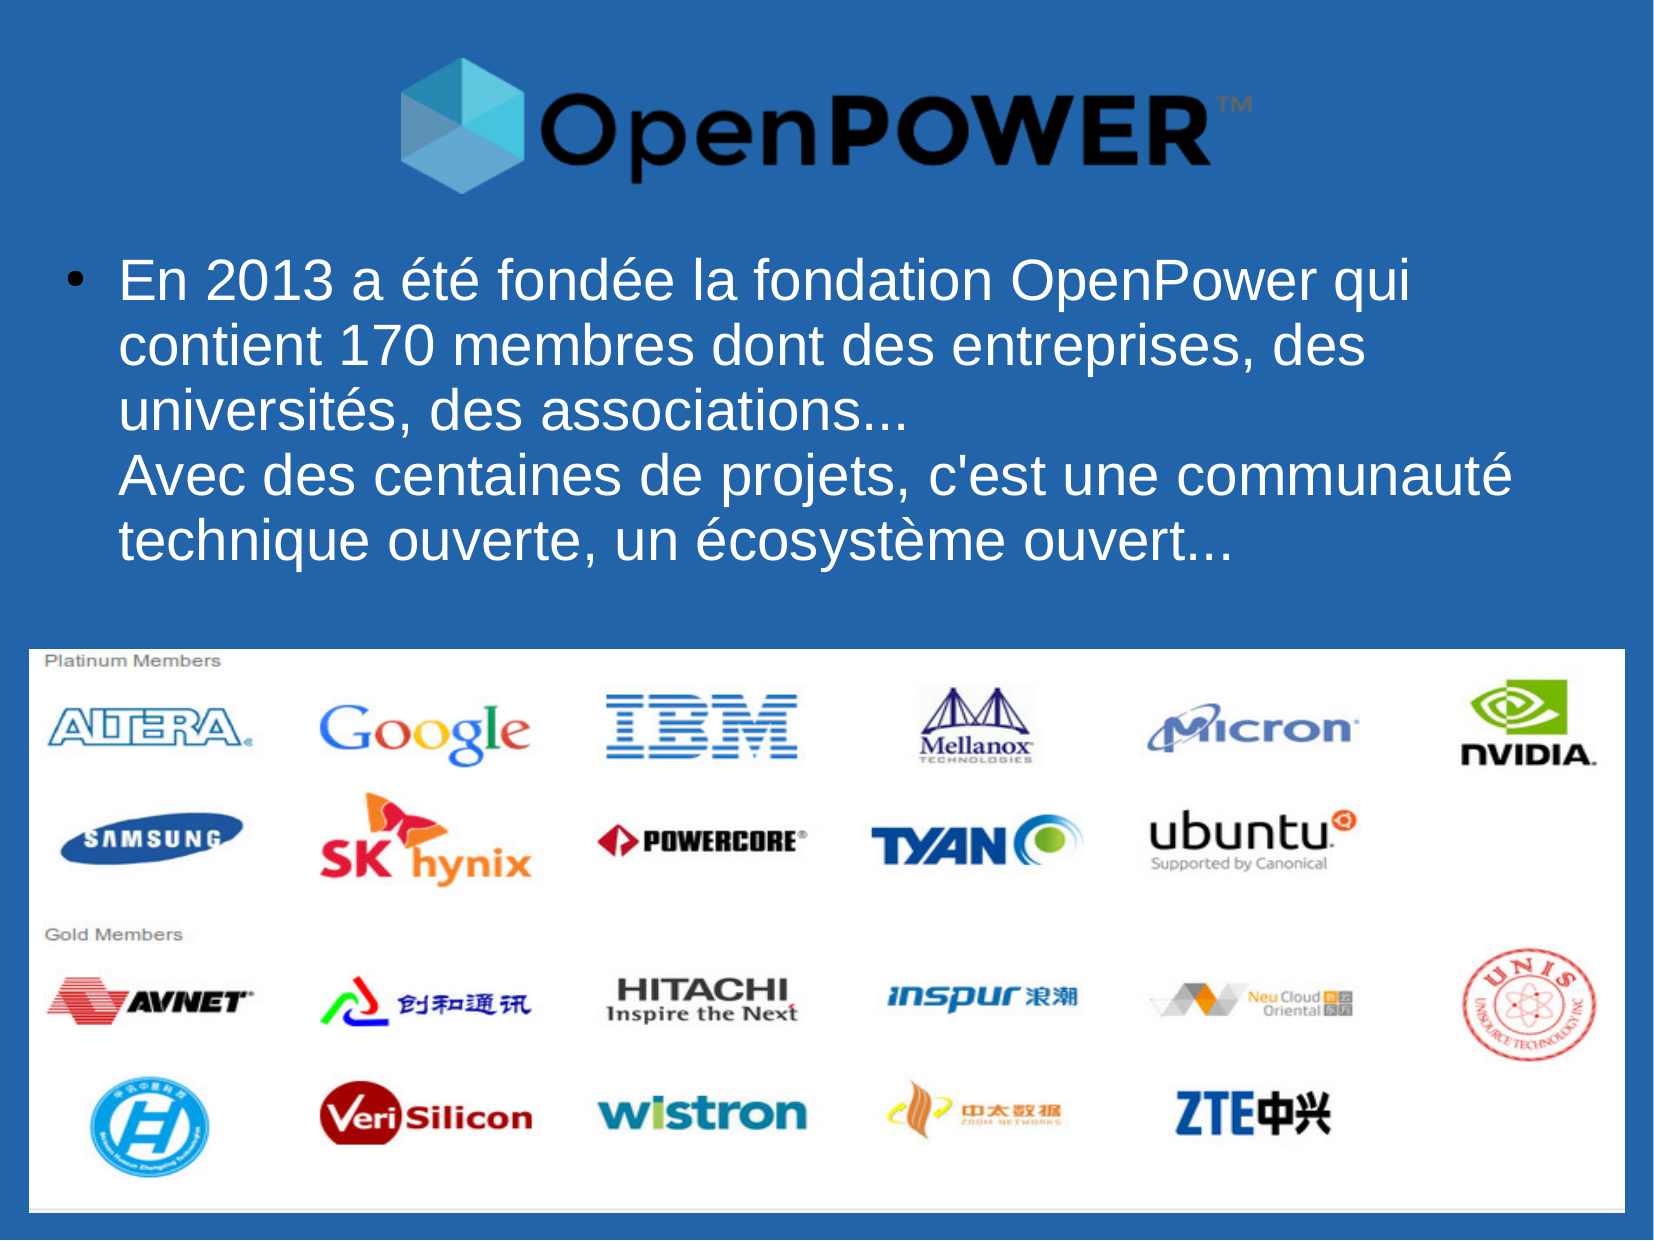

# En 2013 a été fondée la fondation OpenPower qui contient 170 membres dont des entreprises, des universités, des associations... Avec des centaines de projets, c'est une communauté technique ouverte, un écosystème ouvert...